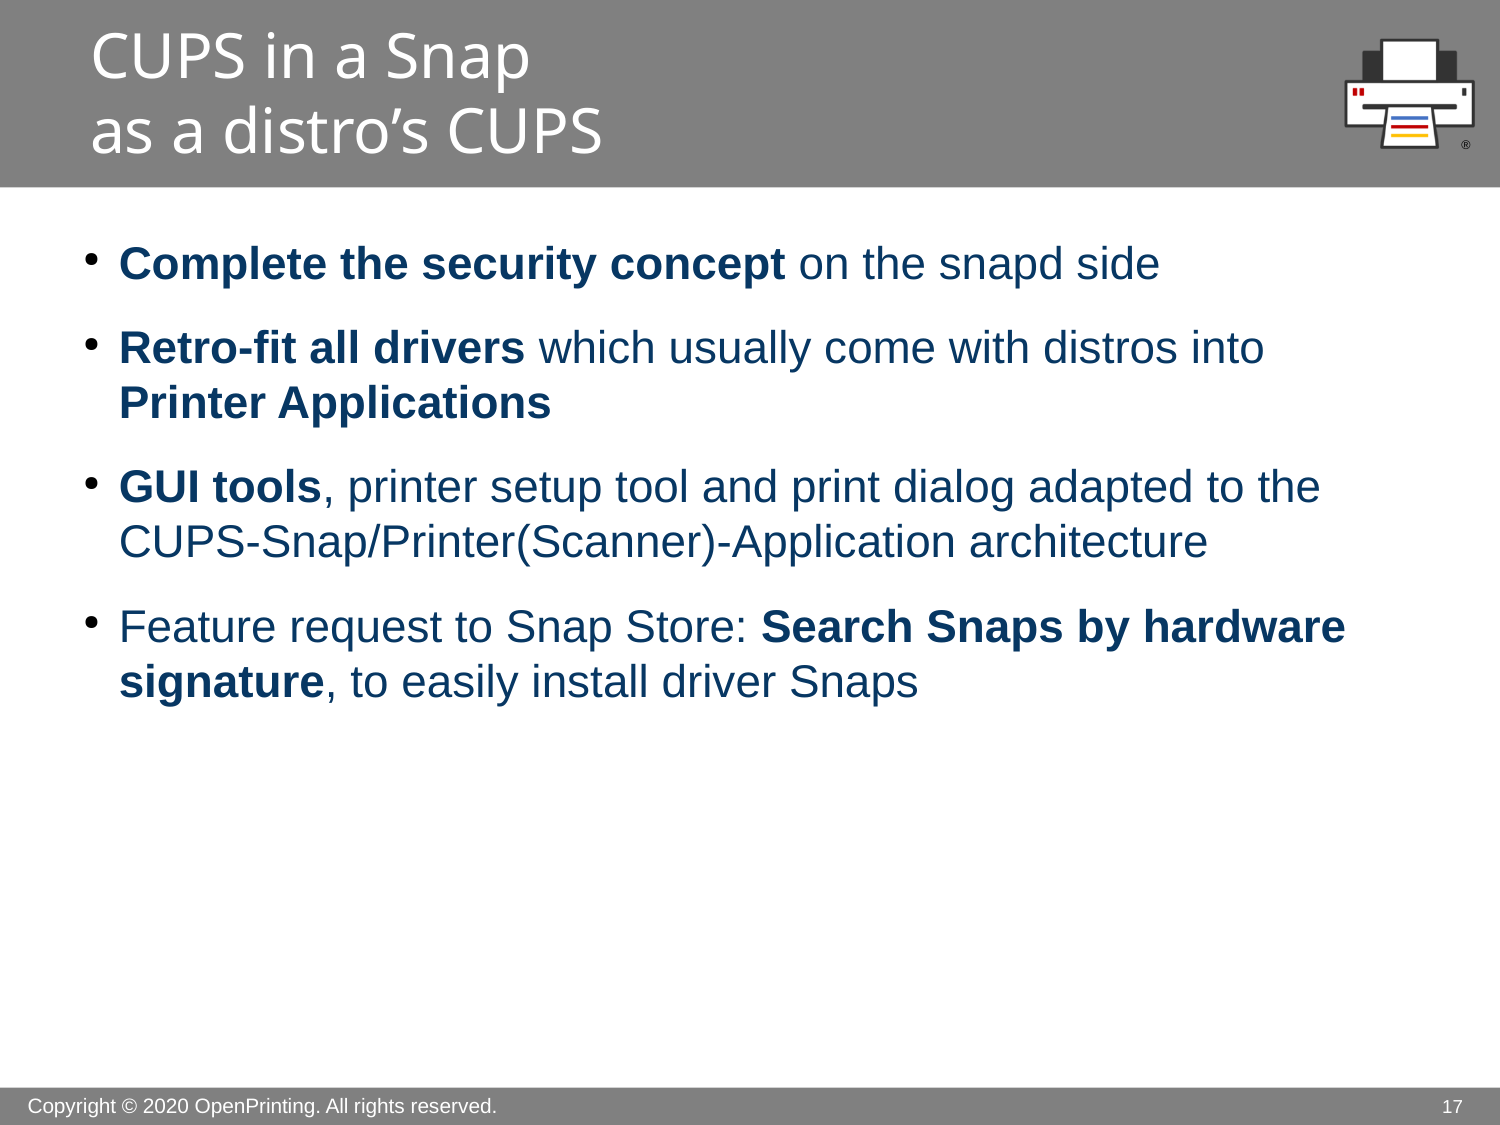

CUPS in a Snap
as a distro’s CUPS
# Complete the security concept on the snapd side
Retro-fit all drivers which usually come with distros into Printer Applications
GUI tools, printer setup tool and print dialog adapted to the CUPS-Snap/Printer(Scanner)-Application architecture
Feature request to Snap Store: Search Snaps by hardware signature, to easily install driver Snaps